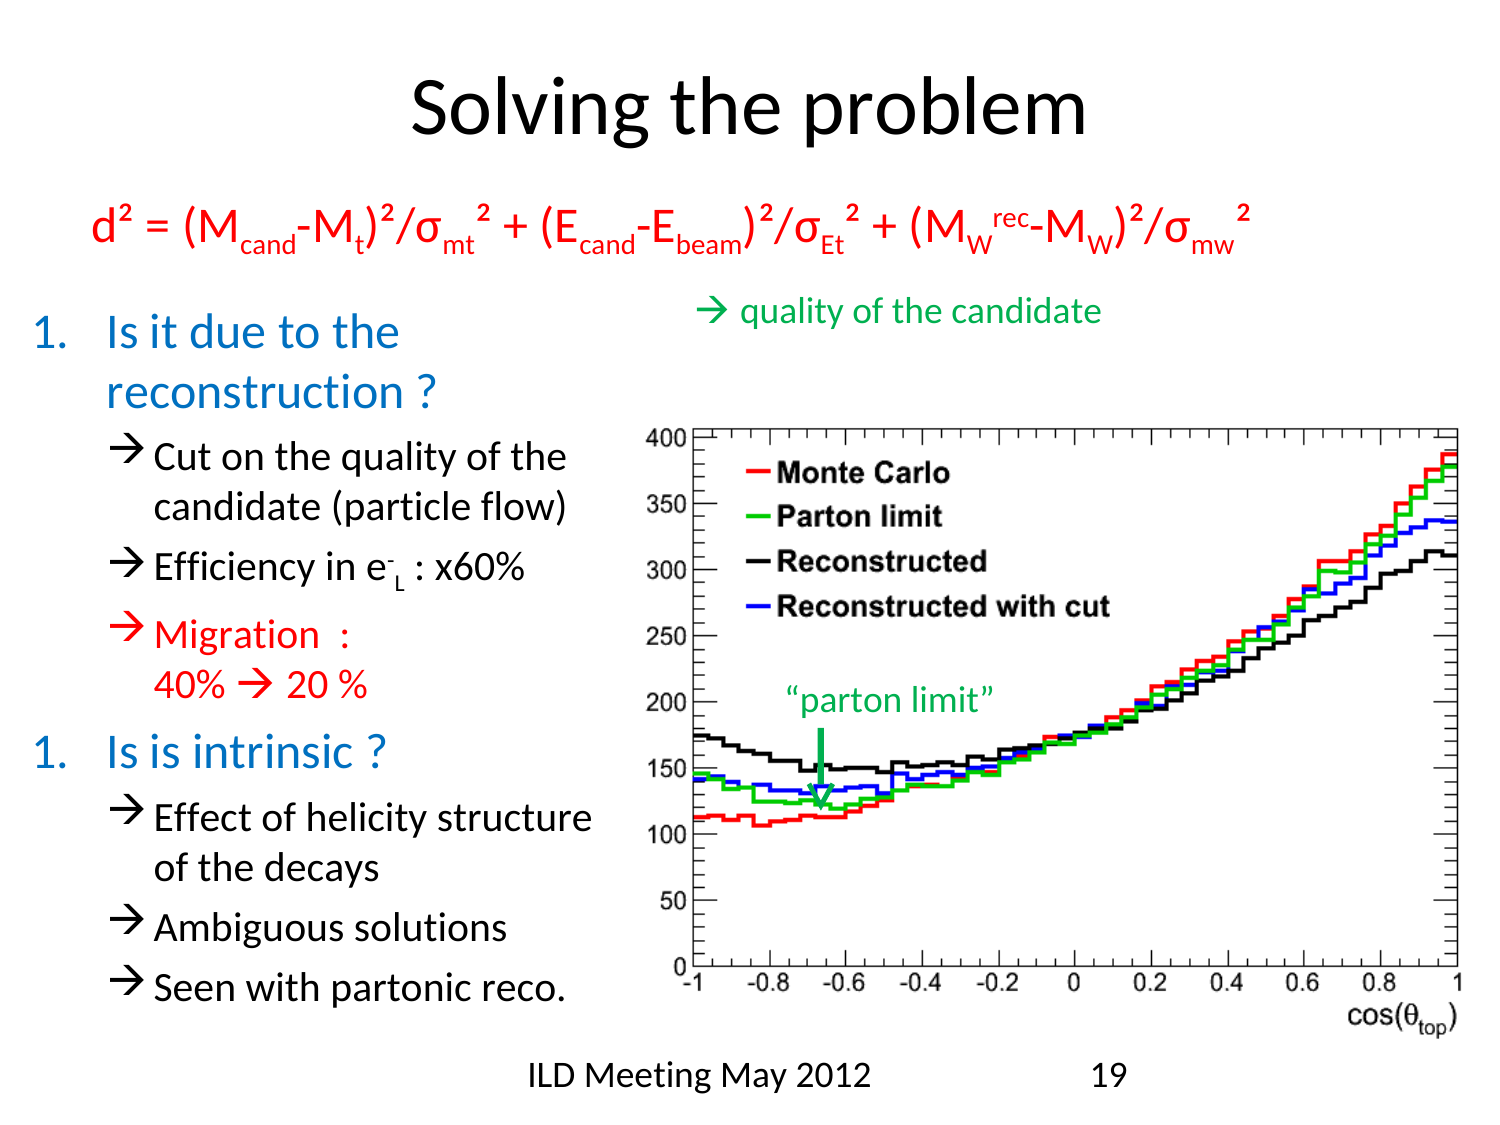

# Solving the problem
d² = (Mcand-Mt)²/σmt² + (Ecand-Ebeam)²/σEt² + (MWrec-MW)²/σmw²
 quality of the candidate
Is it due to the reconstruction ?
Cut on the quality of the candidate (particle flow)
Efficiency in e-L : x60%
Migration :
40%  20 %
Is is intrinsic ?
Effect of helicity structure of the decays
Ambiguous solutions
Seen with partonic reco.
“parton limit”
19
ILD Meeting May 2012